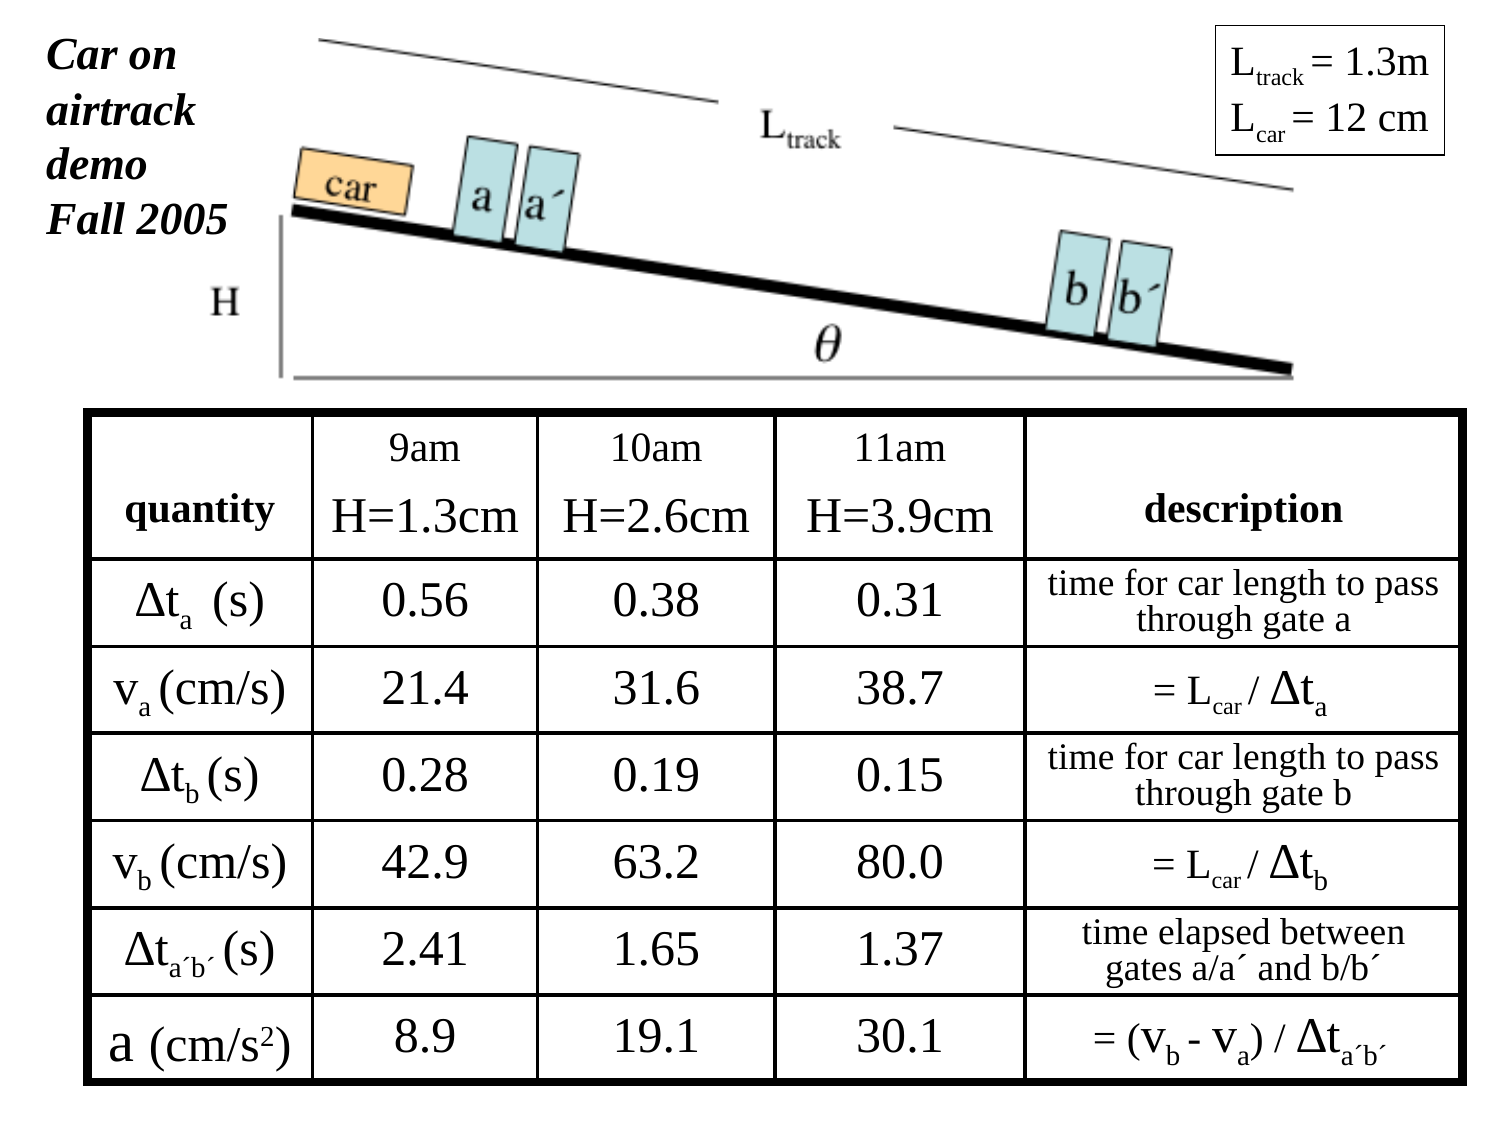

Car on airtrack demo
Fall 2005
Ltrack = 1.3m
Lcar = 12 cm
| quantity | 9am H=1.3cm | 10am H=2.6cm | 11am H=3.9cm | description |
| --- | --- | --- | --- | --- |
| ∆ta (s) | 0.56 | 0.38 | 0.31 | time for car length to pass through gate a |
| va (cm/s) | 21.4 | 31.6 | 38.7 | = Lcar / ∆ta |
| ∆tb (s) | 0.28 | 0.19 | 0.15 | time for car length to pass through gate b |
| vb (cm/s) | 42.9 | 63.2 | 80.0 | = Lcar / ∆tb |
| ∆ta´b´ (s) | 2.41 | 1.65 | 1.37 | time elapsed between gates a/a´ and b/b´ |
| a (cm/s2) | 8.9 | 19.1 | 30.1 | = (vb - va) / ∆ta´b´ |